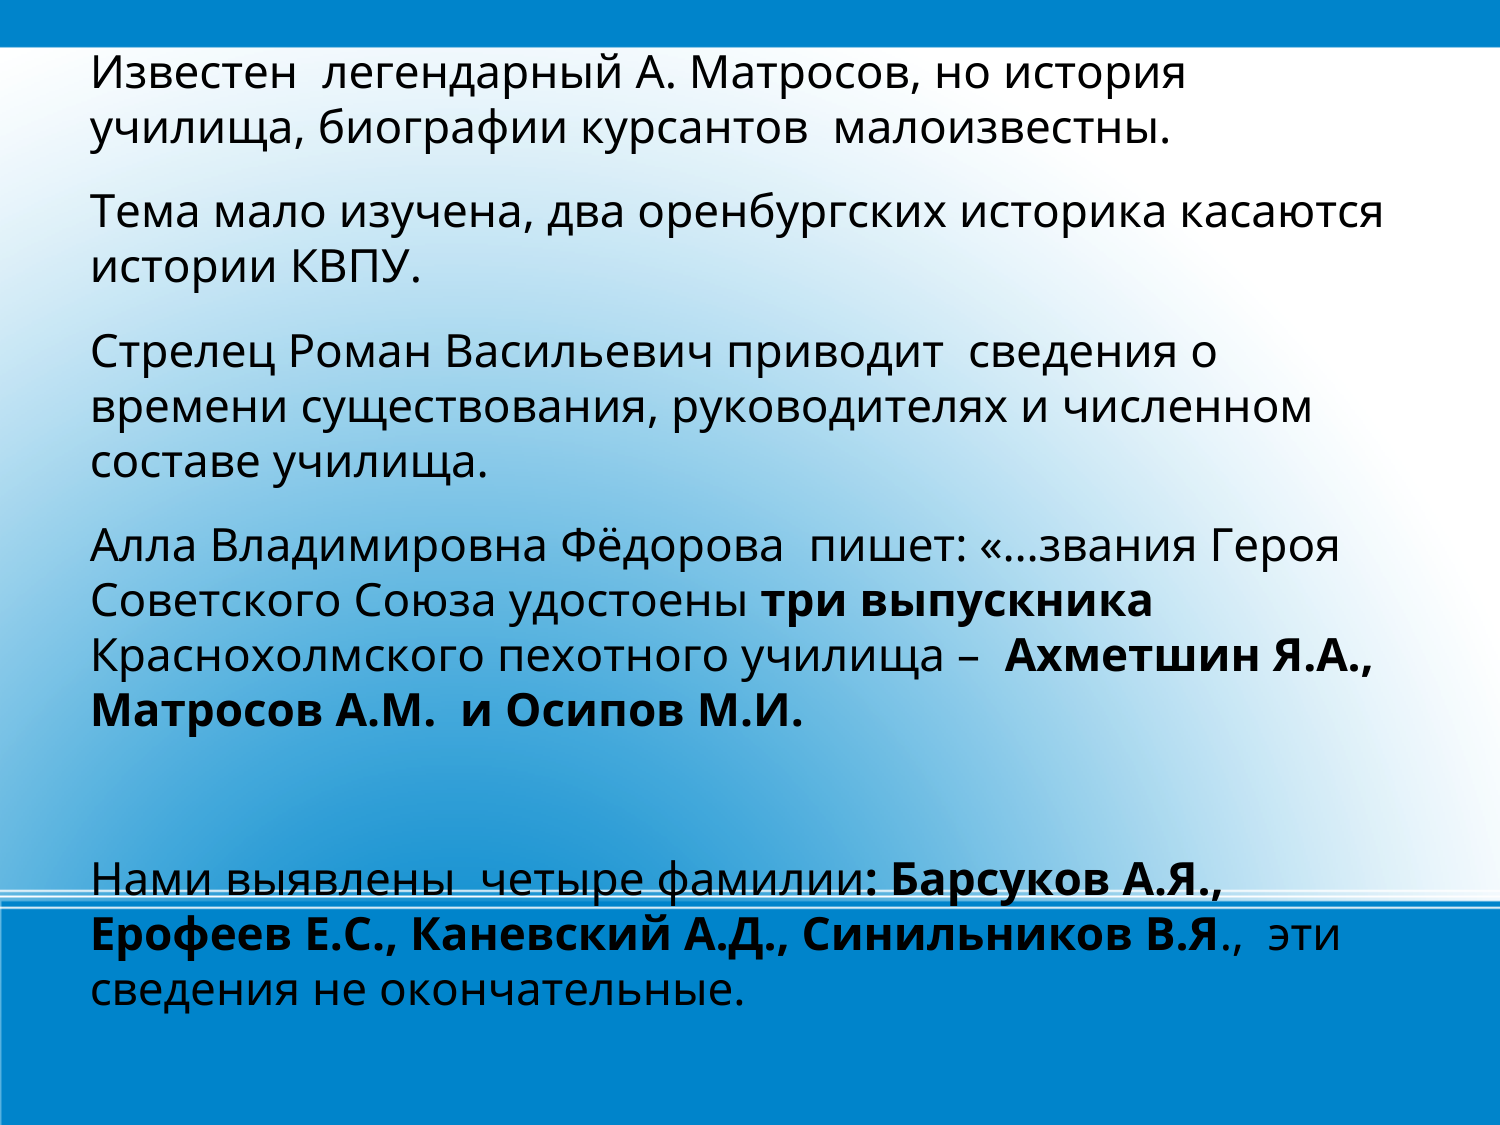

# Известен легендарный А. Матросов, но история училища, биографии курсантов малоизвестны.
Тема мало изучена, два оренбургских историка касаются истории КВПУ.
Стрелец Роман Васильевич приводит сведения о времени существования, руководителях и численном составе училища.
Алла Владимировна Фёдорова пишет: «…звания Героя Советского Союза удостоены три выпускника Краснохолмского пехотного училища – Ахметшин Я.А., Матросов А.М. и Осипов М.И.
Нами выявлены четыре фамилии: Барсуков А.Я., Ерофеев Е.С., Каневский А.Д., Синильников В.Я., эти сведения не окончательные.